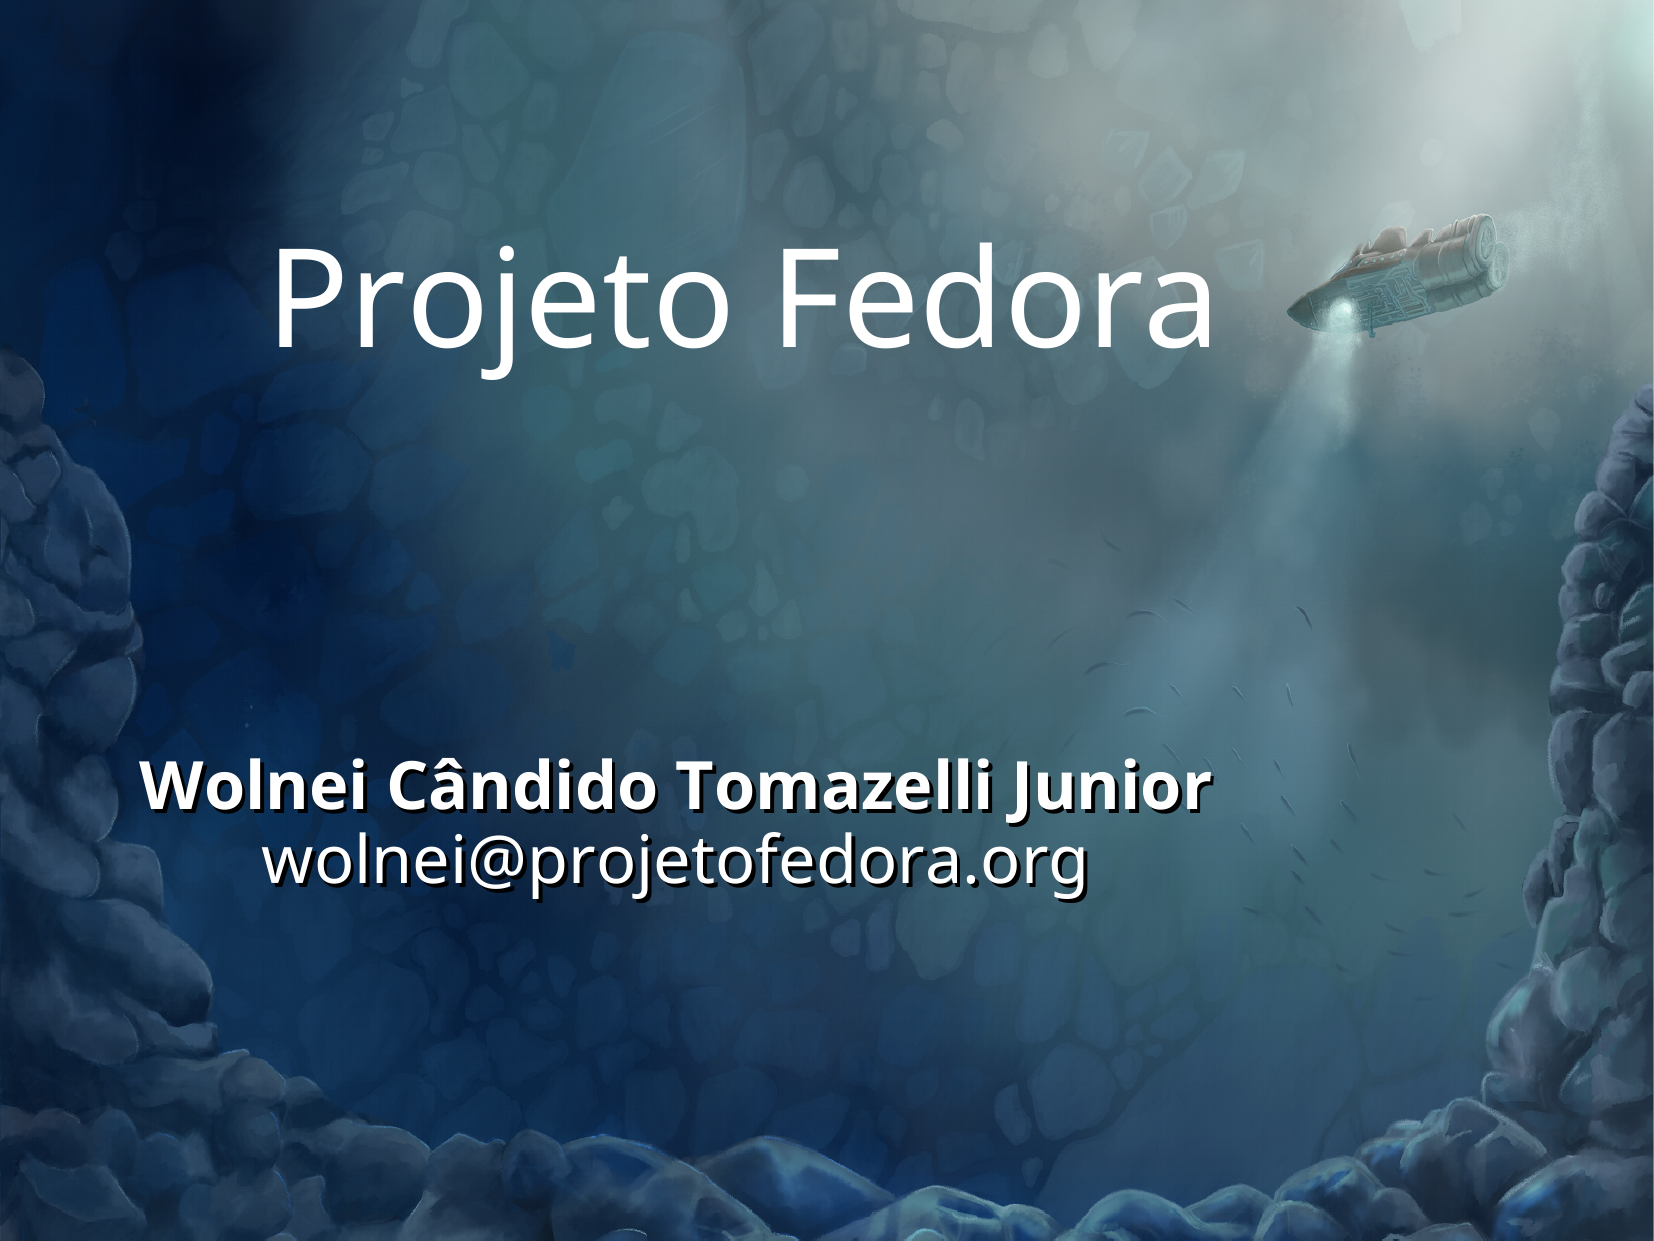

# Projeto Fedora
Wolnei Cândido Tomazelli Junior
wolnei@projetofedora.org